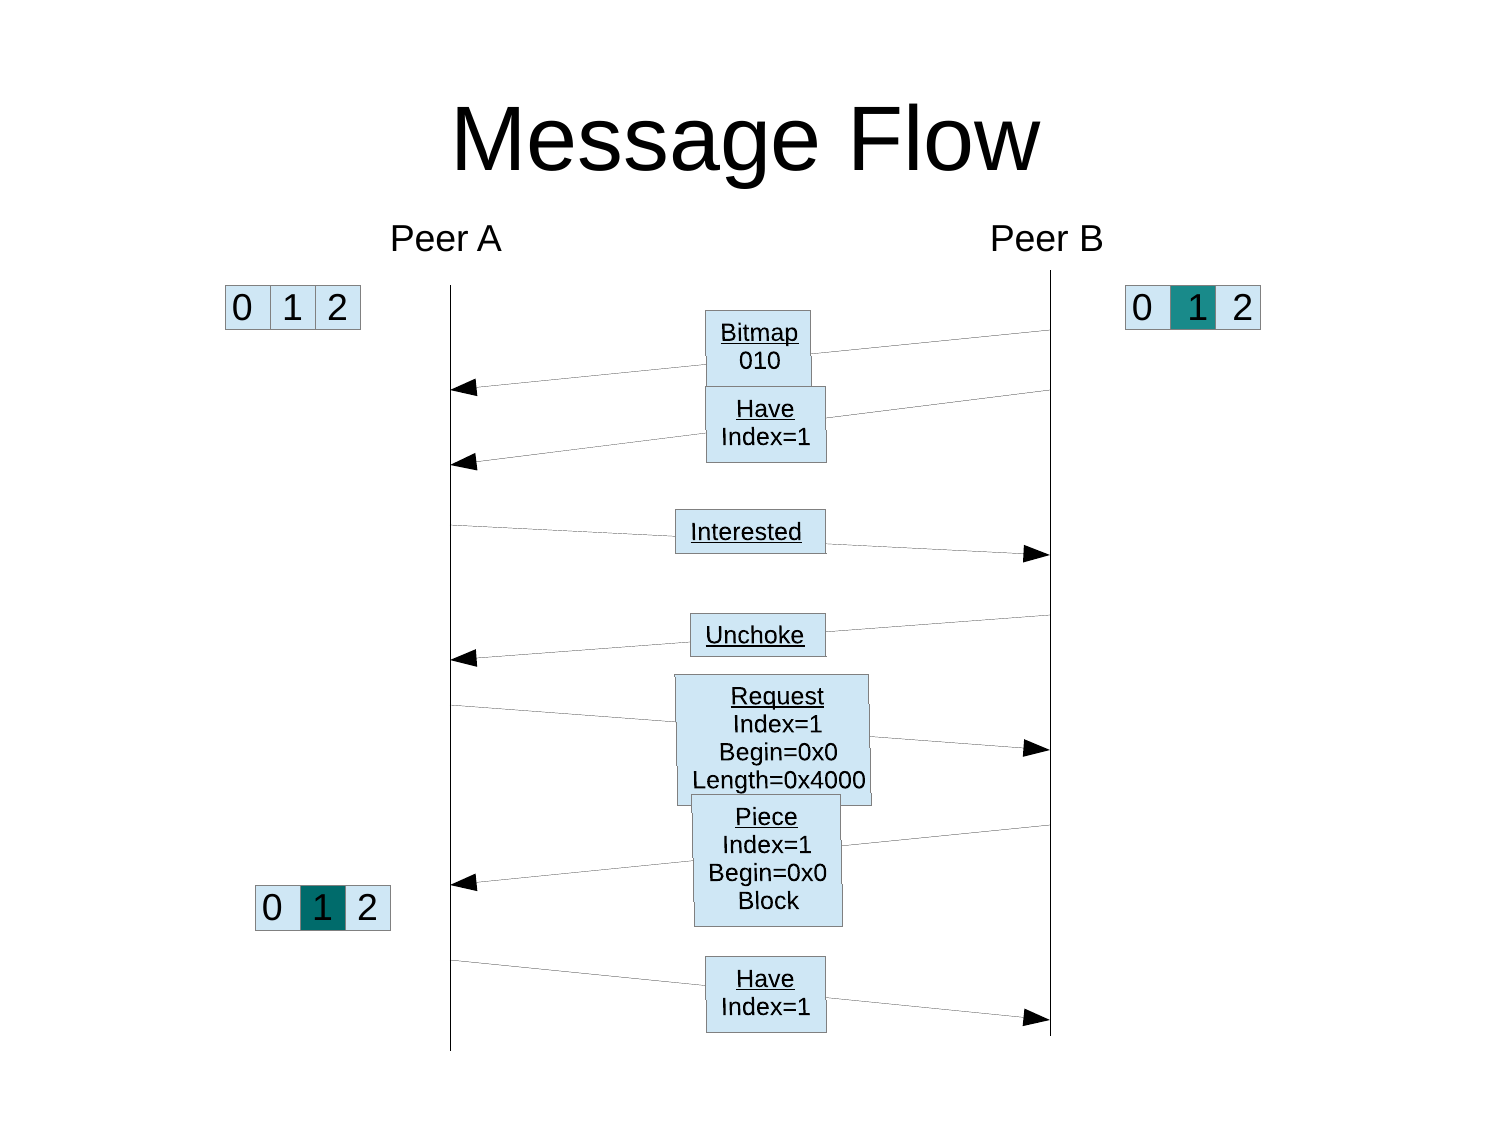

# Message Flow
Peer A
Peer B
1
0
 2
1
 3
2
0
 1
 2
Bitmap
010
Have
Index=1
Interested
Unchoke
Request
Index=1
Begin=0x0
Length=0x4000
Piece
Index=1
Begin=0x0
Block
1
0
 2
1
 3
2
Have
Index=1